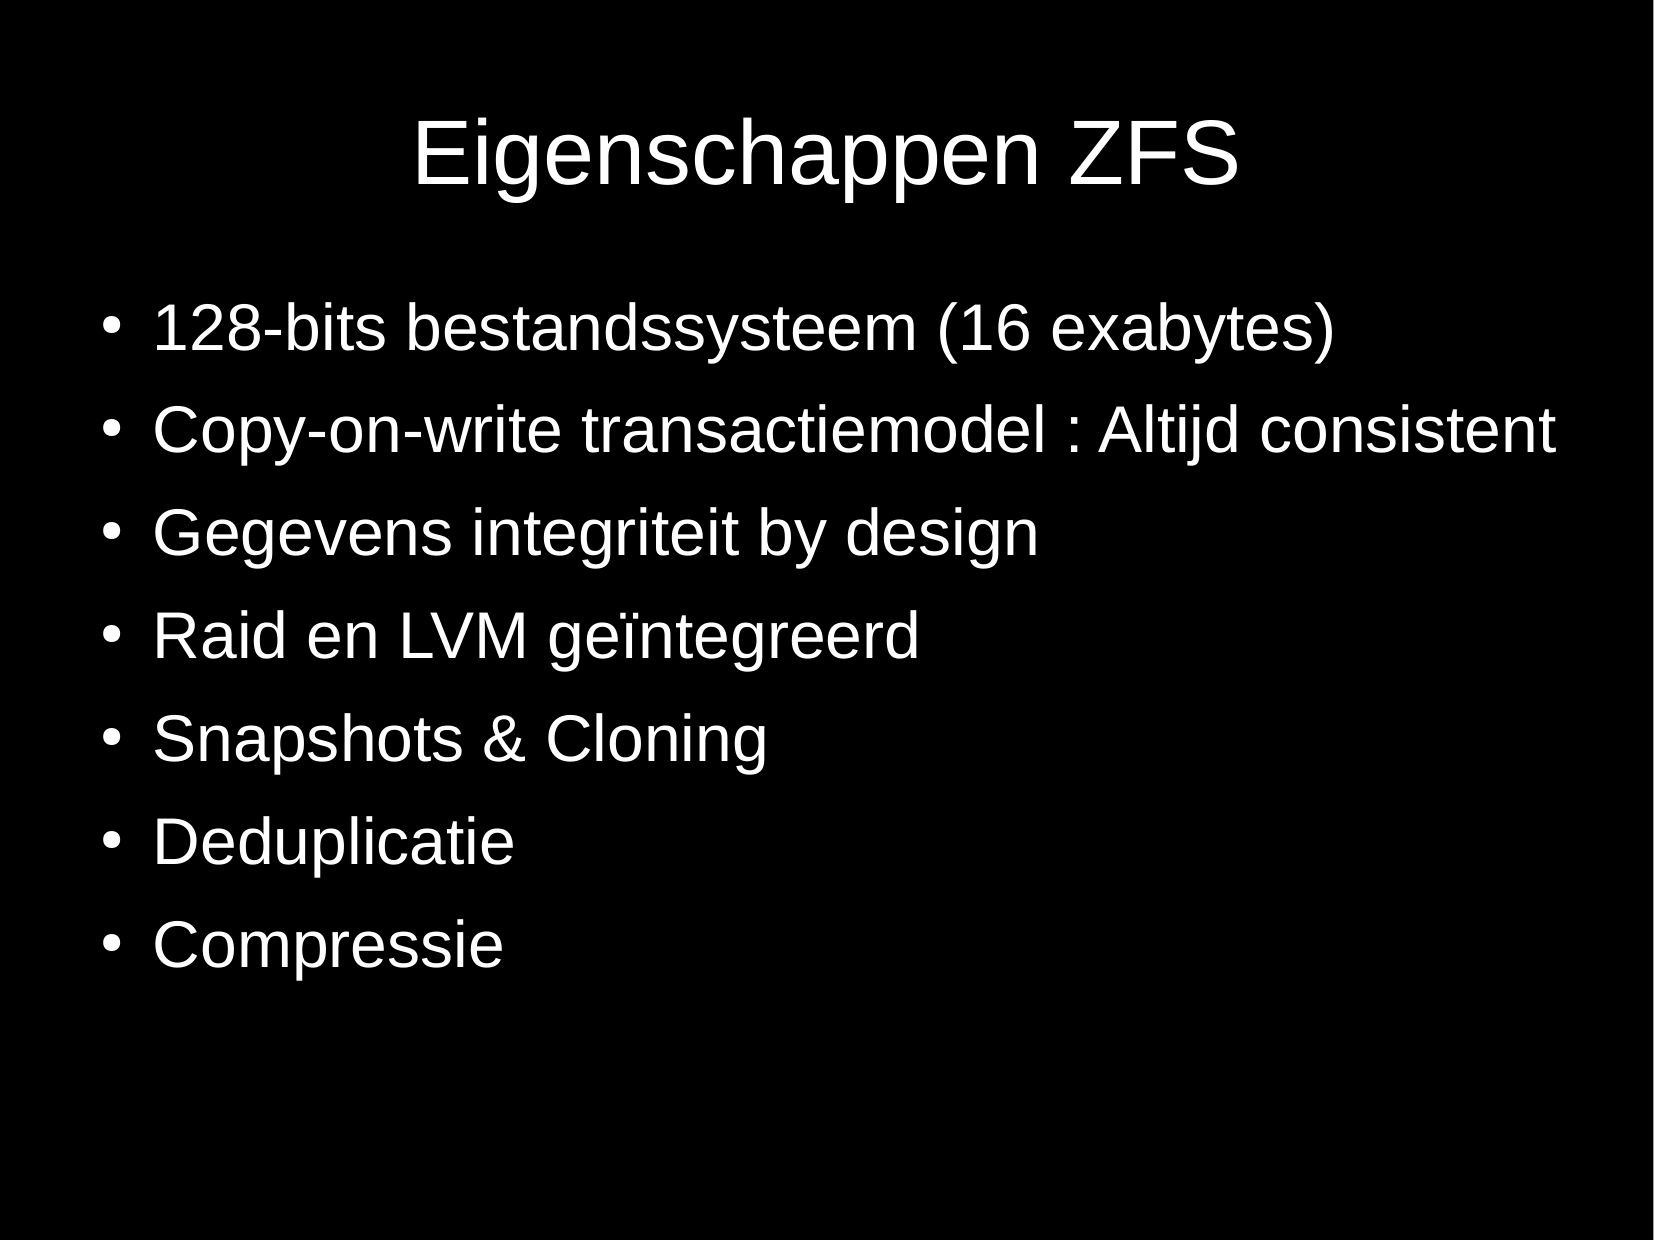

# Eigenschappen ZFS
128-bits bestandssysteem (16 exabytes)
Copy-on-write transactiemodel : Altijd consistent
Gegevens integriteit by design
Raid en LVM geïntegreerd
Snapshots & Cloning
Deduplicatie
Compressie